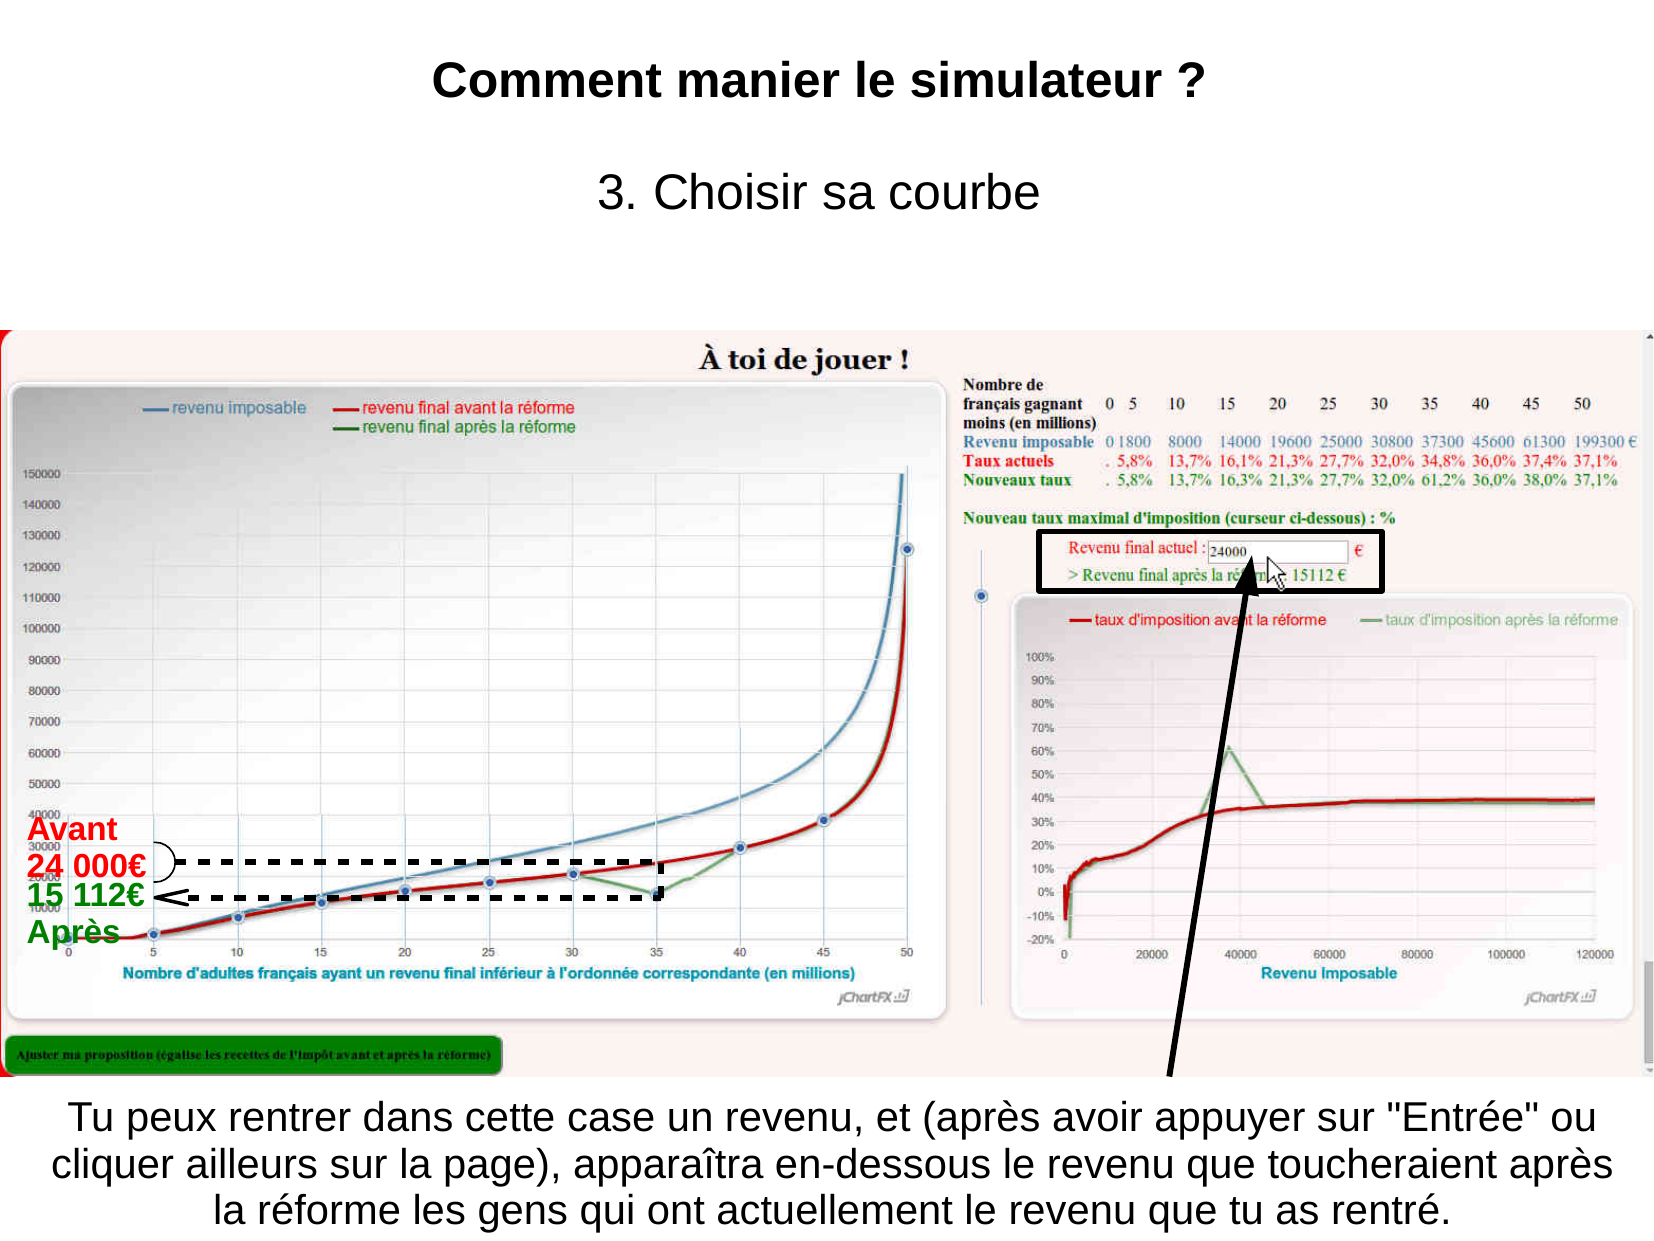

Comment manier le simulateur ?
3. Choisir sa courbe
Avant
24 000€
15 112€
Après
Tu peux rentrer dans cette case un revenu, et (après avoir appuyer sur "Entrée" ou cliquer ailleurs sur la page), apparaîtra en-dessous le revenu que toucheraient après la réforme les gens qui ont actuellement le revenu que tu as rentré.